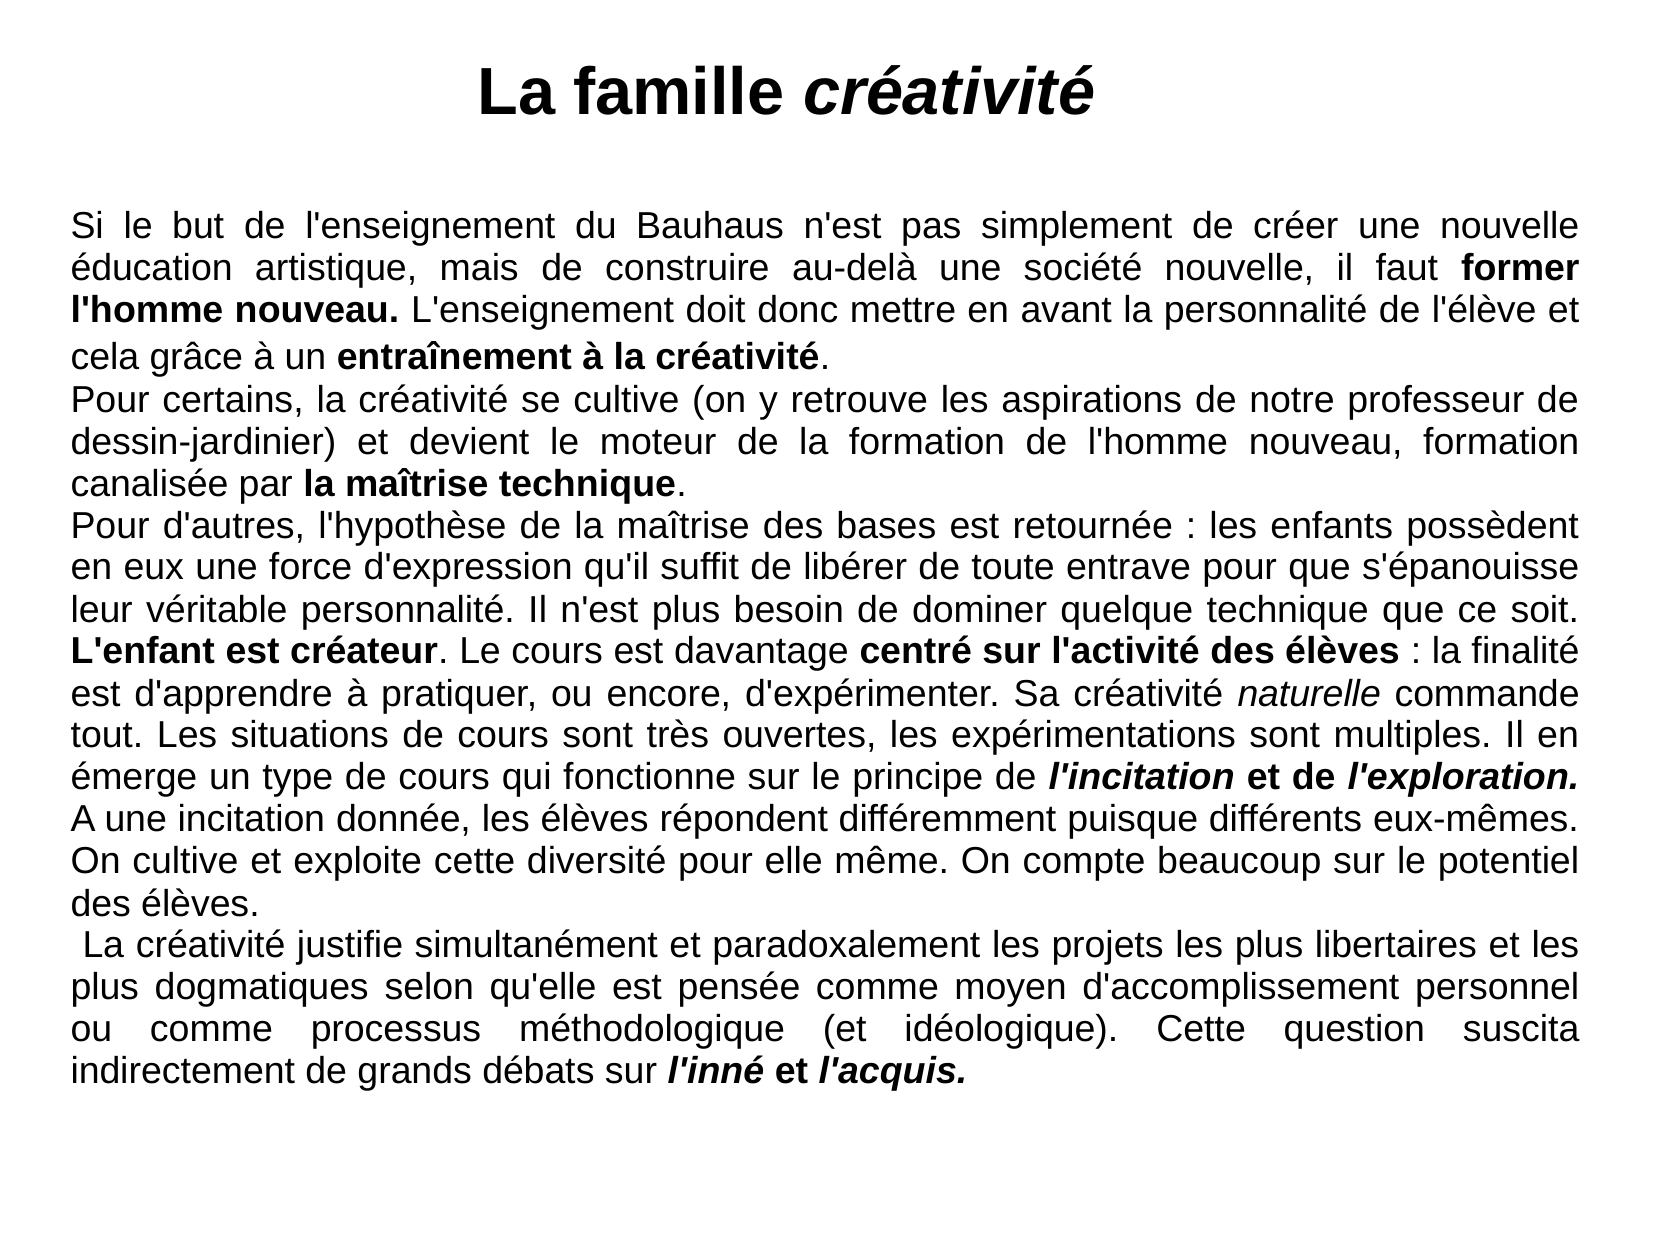

La famille créativité
Si le but de l'enseignement du Bauhaus n'est pas simplement de créer une nouvelle éducation artistique, mais de construire au-delà une société nouvelle, il faut former l'homme nouveau. L'enseignement doit donc mettre en avant la personnalité de l'élève et cela grâce à un entraînement à la créativité.
Pour certains, la créativité se cultive (on y retrouve les aspirations de notre professeur de dessin-jardinier) et devient le moteur de la formation de l'homme nouveau, formation canalisée par la maîtrise technique.
Pour d'autres, l'hypothèse de la maîtrise des bases est retournée : les enfants possèdent en eux une force d'expression qu'il suffit de libérer de toute entrave pour que s'épanouisse leur véritable personnalité. Il n'est plus besoin de dominer quelque technique que ce soit. L'enfant est créateur. Le cours est davantage centré sur l'activité des élèves : la finalité est d'apprendre à pratiquer, ou encore, d'expérimenter. Sa créativité naturelle commande tout. Les situations de cours sont très ouvertes, les expérimentations sont multiples. Il en émerge un type de cours qui fonctionne sur le principe de l'incitation et de l'exploration. A une incitation donnée, les élèves répondent différemment puisque différents eux-mêmes. On cultive et exploite cette diversité pour elle même. On compte beaucoup sur le potentiel des élèves.
 La créativité justifie simultanément et paradoxalement les projets les plus libertaires et les plus dogmatiques selon qu'elle est pensée comme moyen d'accomplissement personnel ou comme processus méthodologique (et idéologique). Cette question suscita indirectement de grands débats sur l'inné et l'acquis.